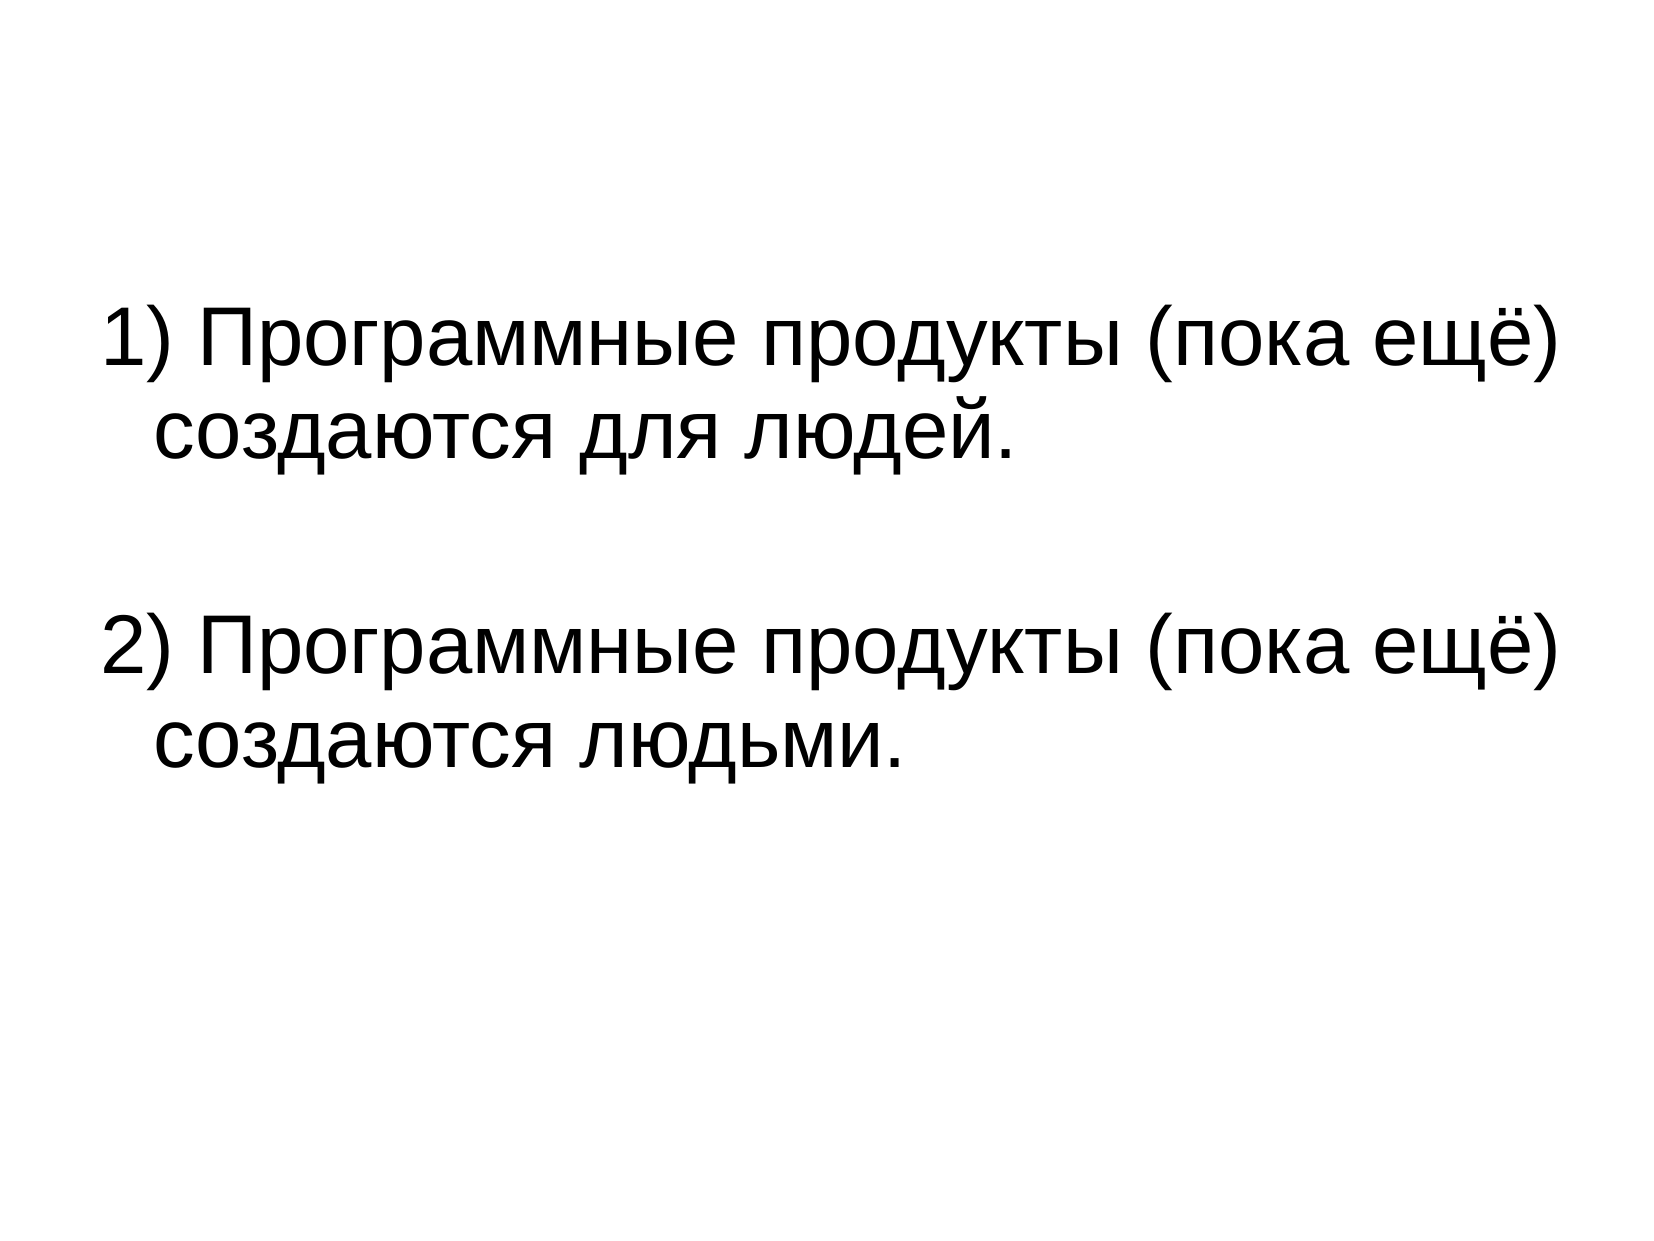

# Программные продукты (пока ещё) создаются для людей.
 Программные продукты (пока ещё) создаются людьми.